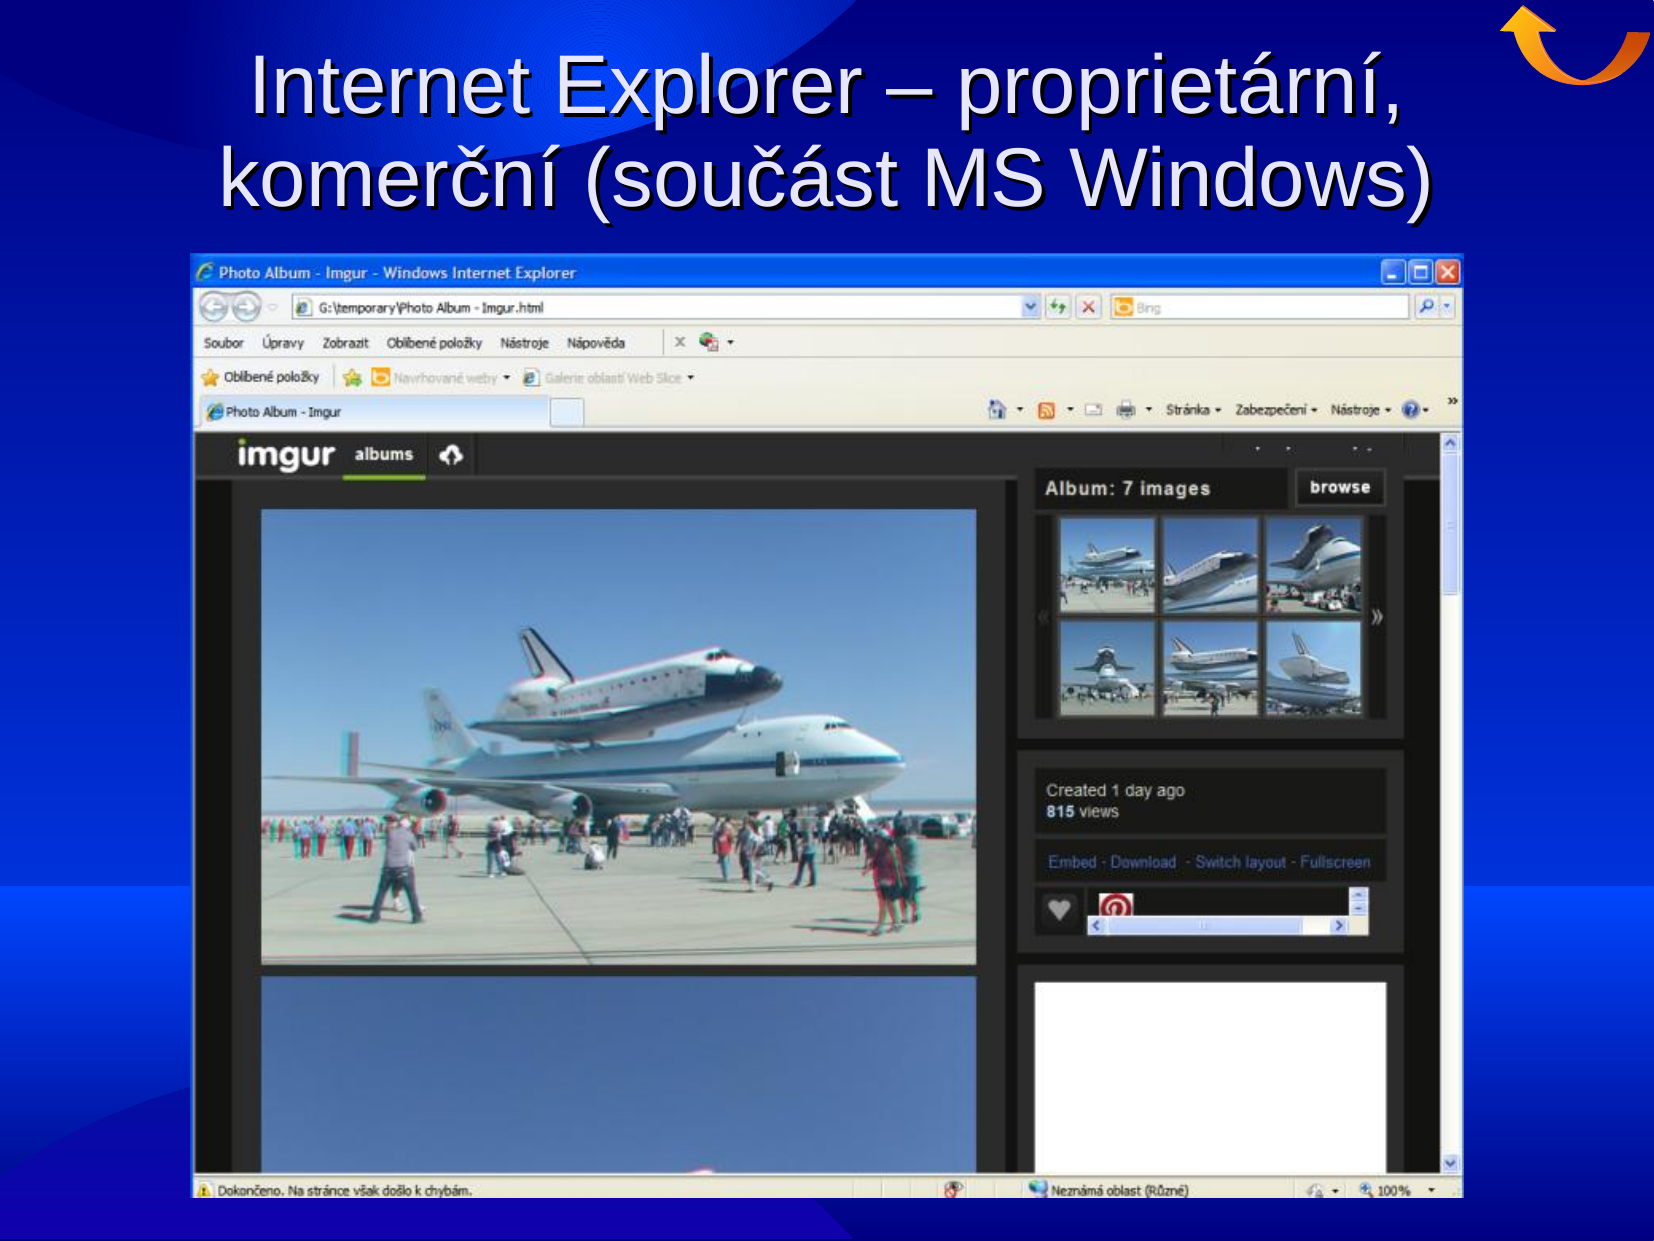

# Internet Explorer – proprietární, komerční (součást MS Windows)